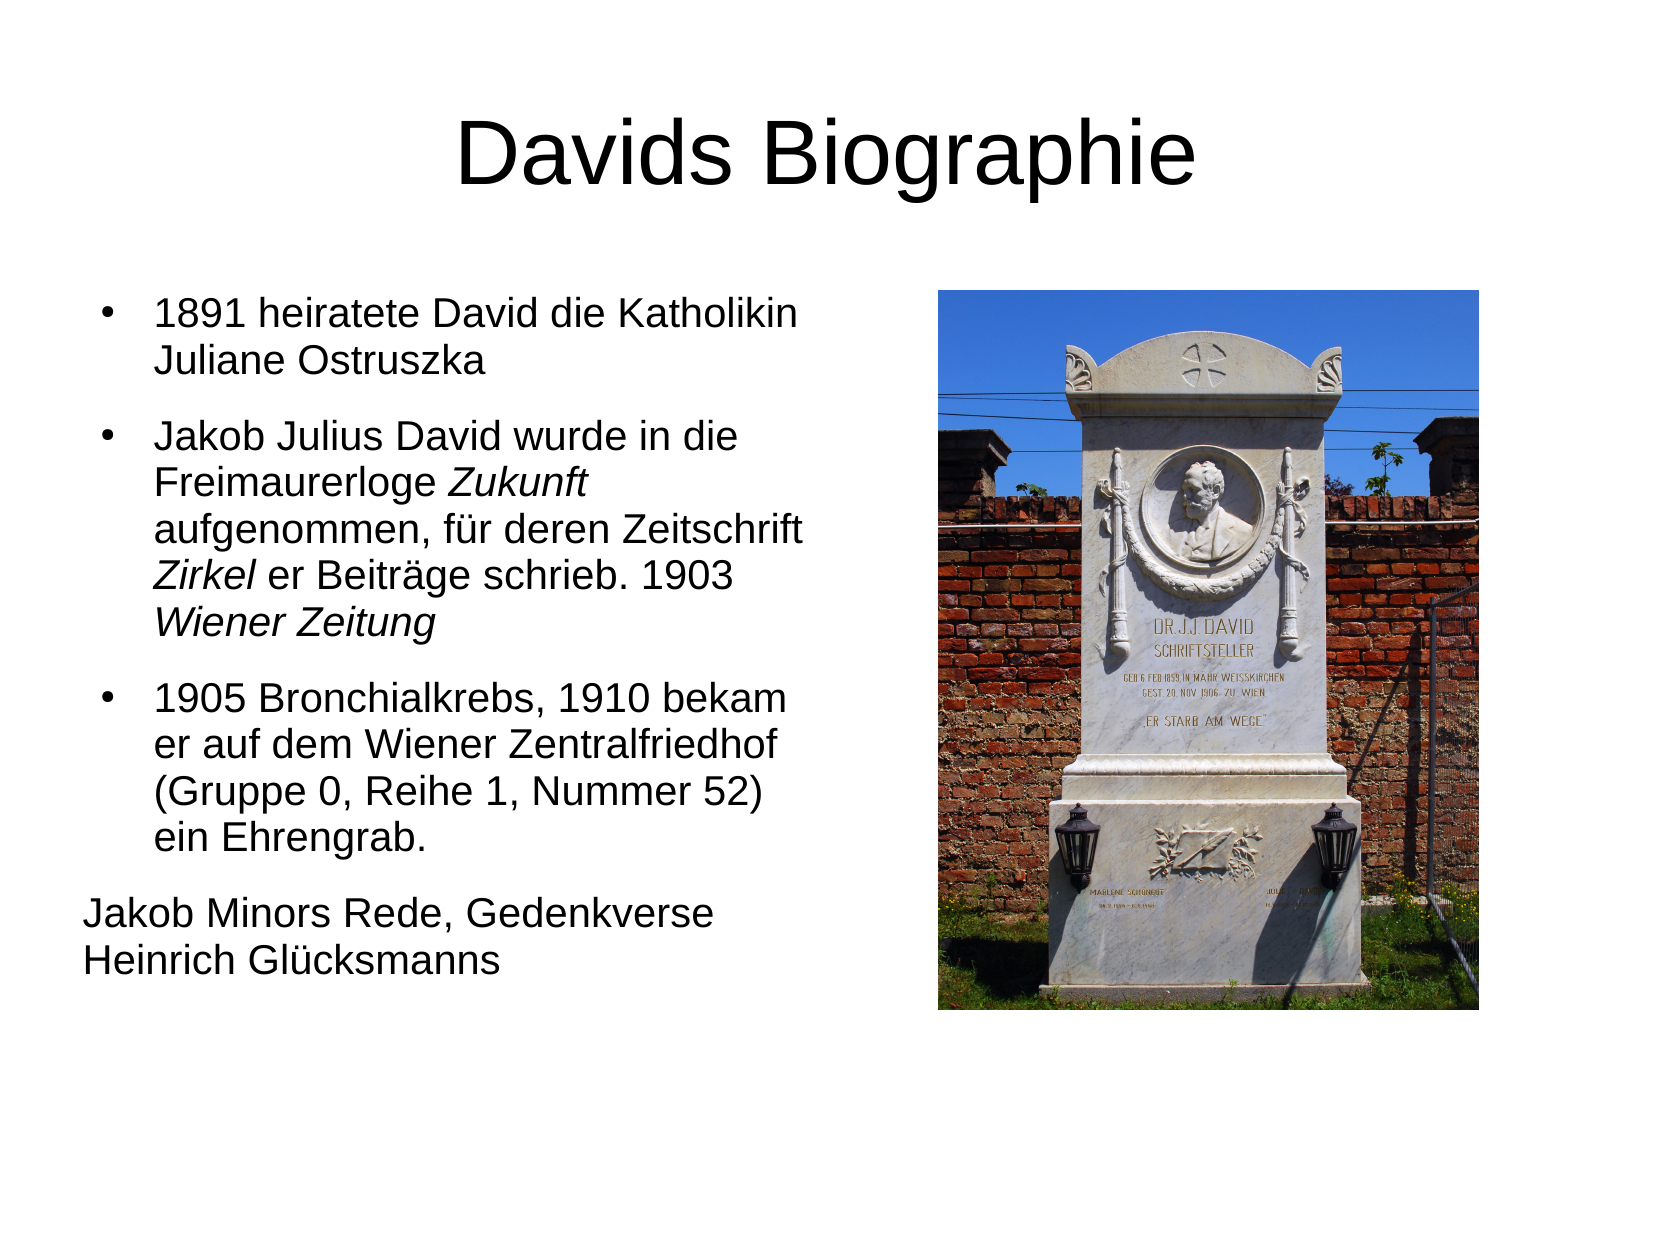

# Davids Biographie
1891 heiratete David die Katholikin Juliane Ostruszka
Jakob Julius David wurde in die Freimaurerloge Zukunft aufgenommen, für deren Zeitschrift Zirkel er Beiträge schrieb. 1903 Wiener Zeitung
1905 Bronchialkrebs, 1910 bekam er auf dem Wiener Zentralfriedhof (Gruppe 0, Reihe 1, Nummer 52) ein Ehrengrab.
Jakob Minors Rede, Gedenkverse Heinrich Glücksmanns